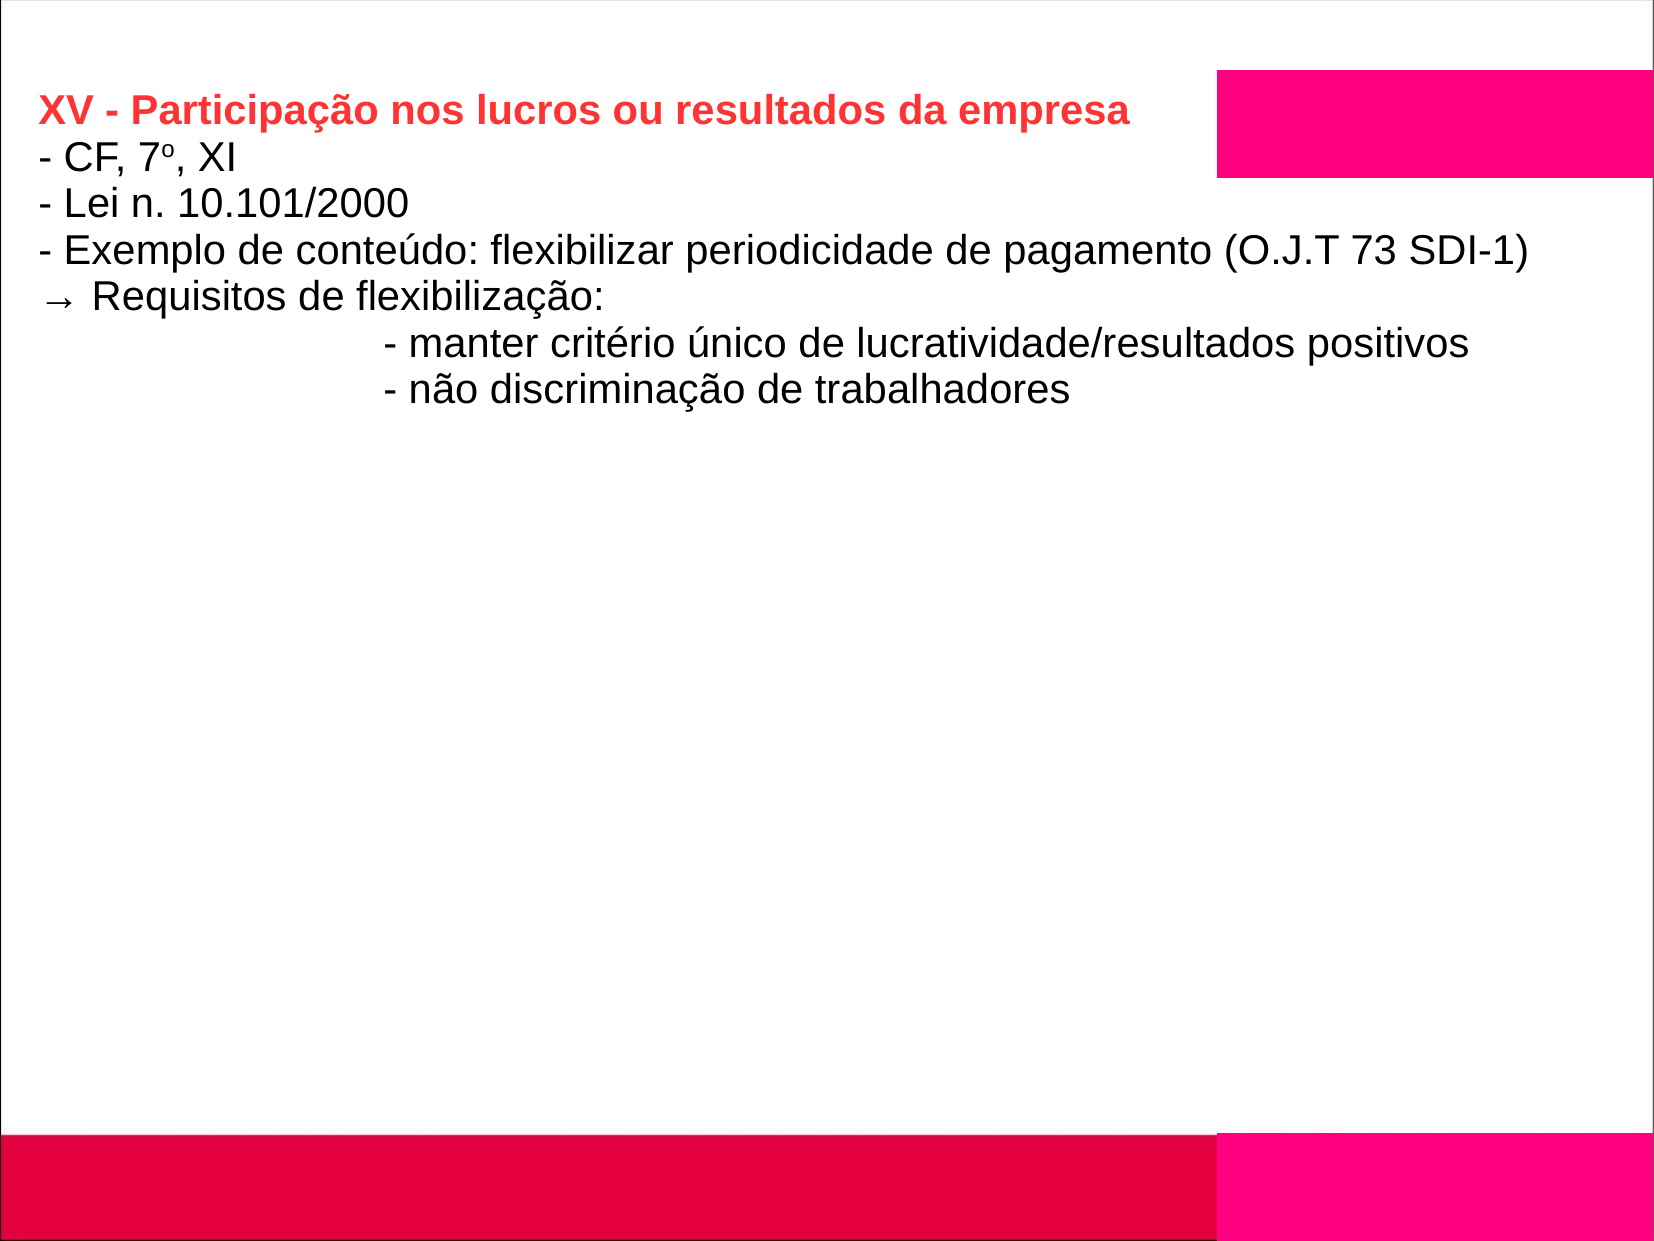

XV - Participação nos lucros ou resultados da empresa
- CF, 7o, XI
- Lei n. 10.101/2000
- Exemplo de conteúdo: flexibilizar periodicidade de pagamento (O.J.T 73 SDI-1)
→ Requisitos de flexibilização:
 - manter critério único de lucratividade/resultados positivos
 - não discriminação de trabalhadores